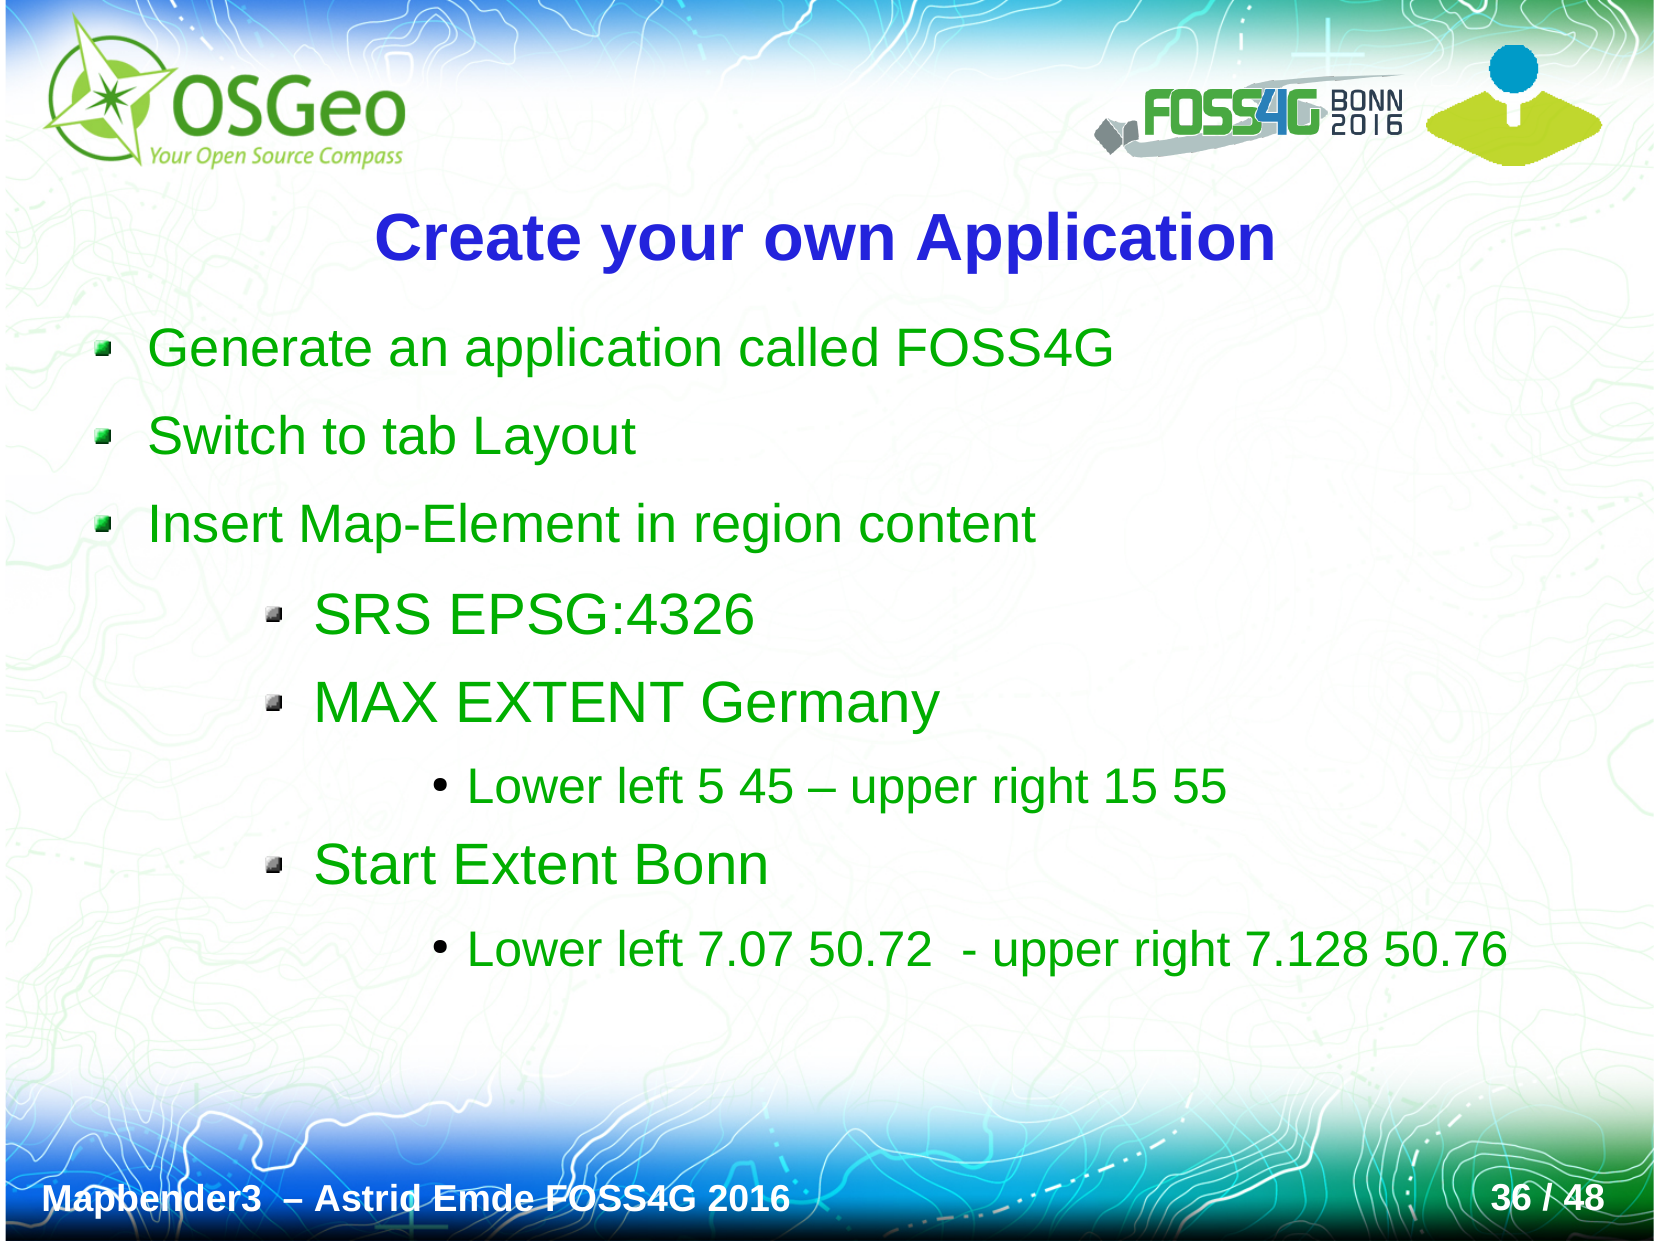

# Create your own Application
Generate an application called FOSS4G
Switch to tab Layout
Insert Map-Element in region content
SRS EPSG:4326
MAX EXTENT Germany
Lower left 5 45 – upper right 15 55
Start Extent Bonn
Lower left 7.07 50.72 - upper right 7.128 50.76